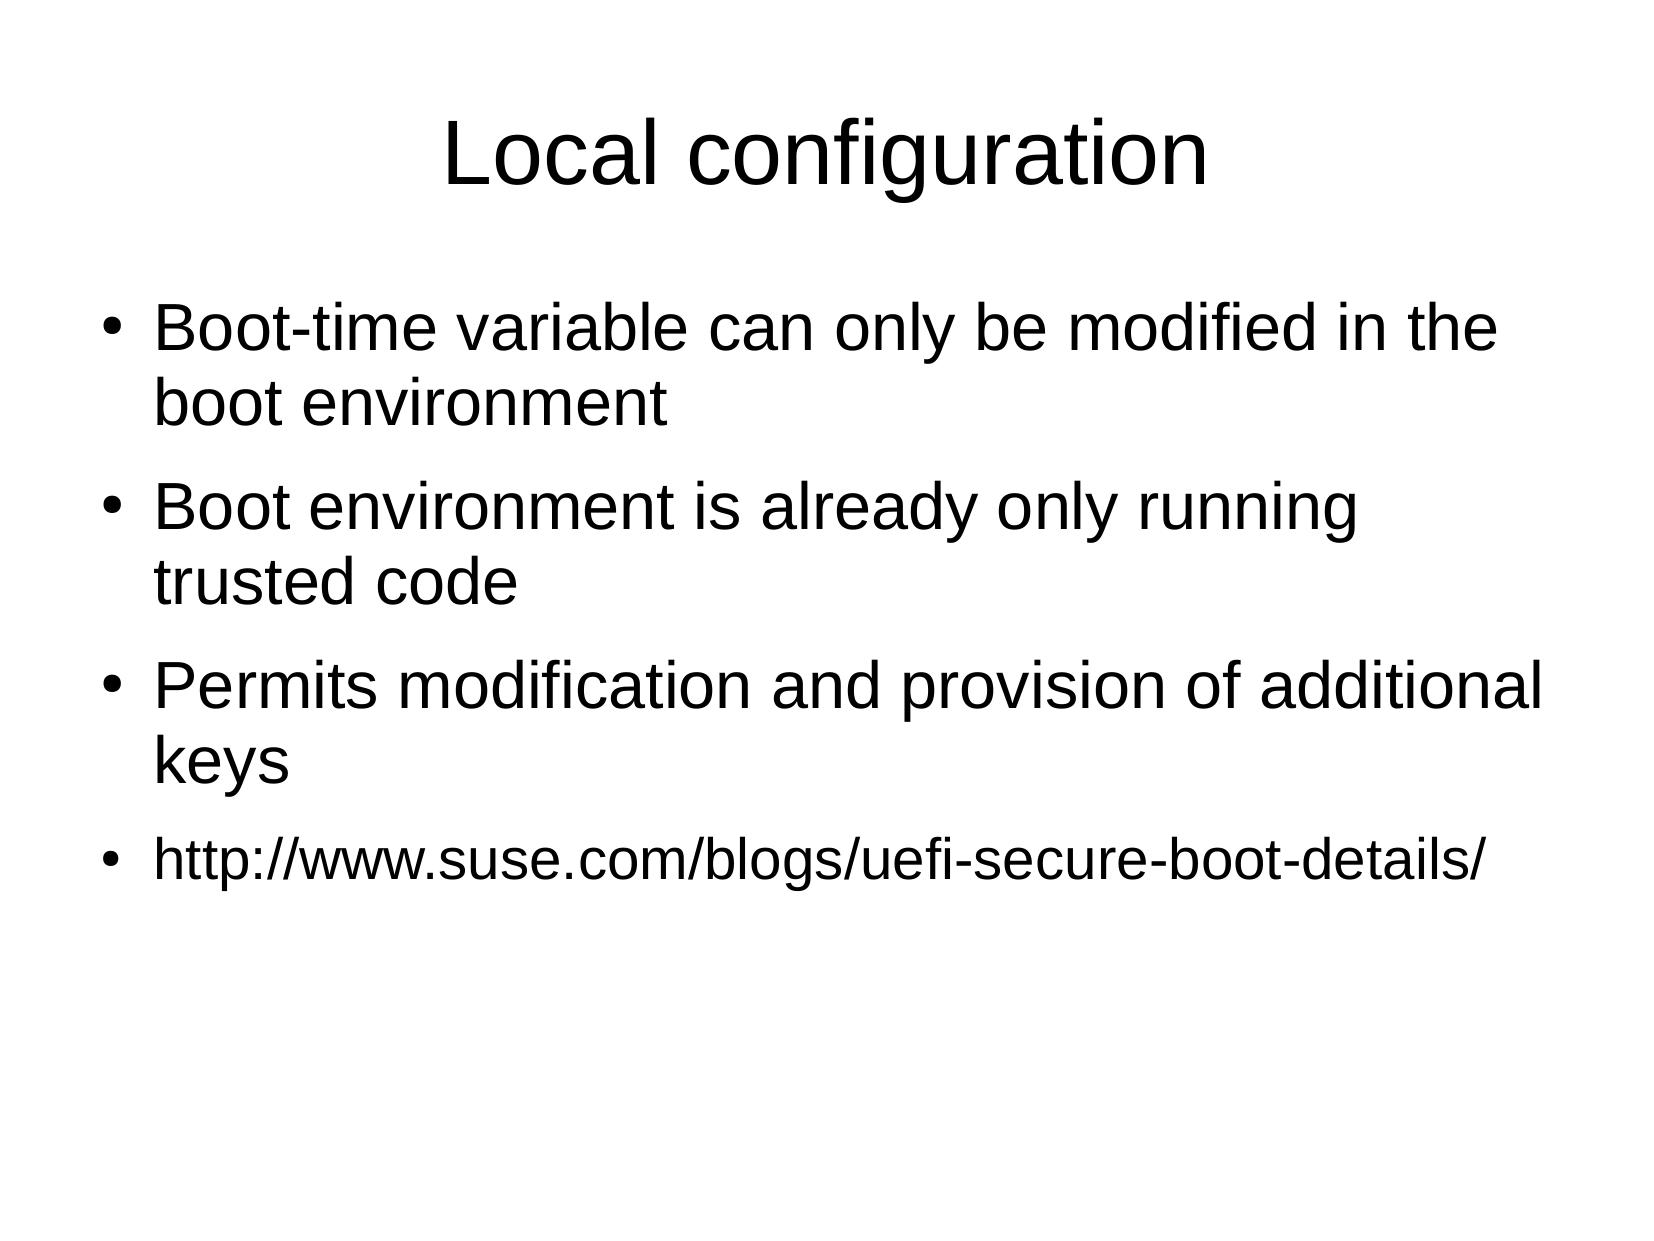

# Local configuration
Boot-time variable can only be modified in the boot environment
Boot environment is already only running trusted code
Permits modification and provision of additional keys
http://www.suse.com/blogs/uefi-secure-boot-details/